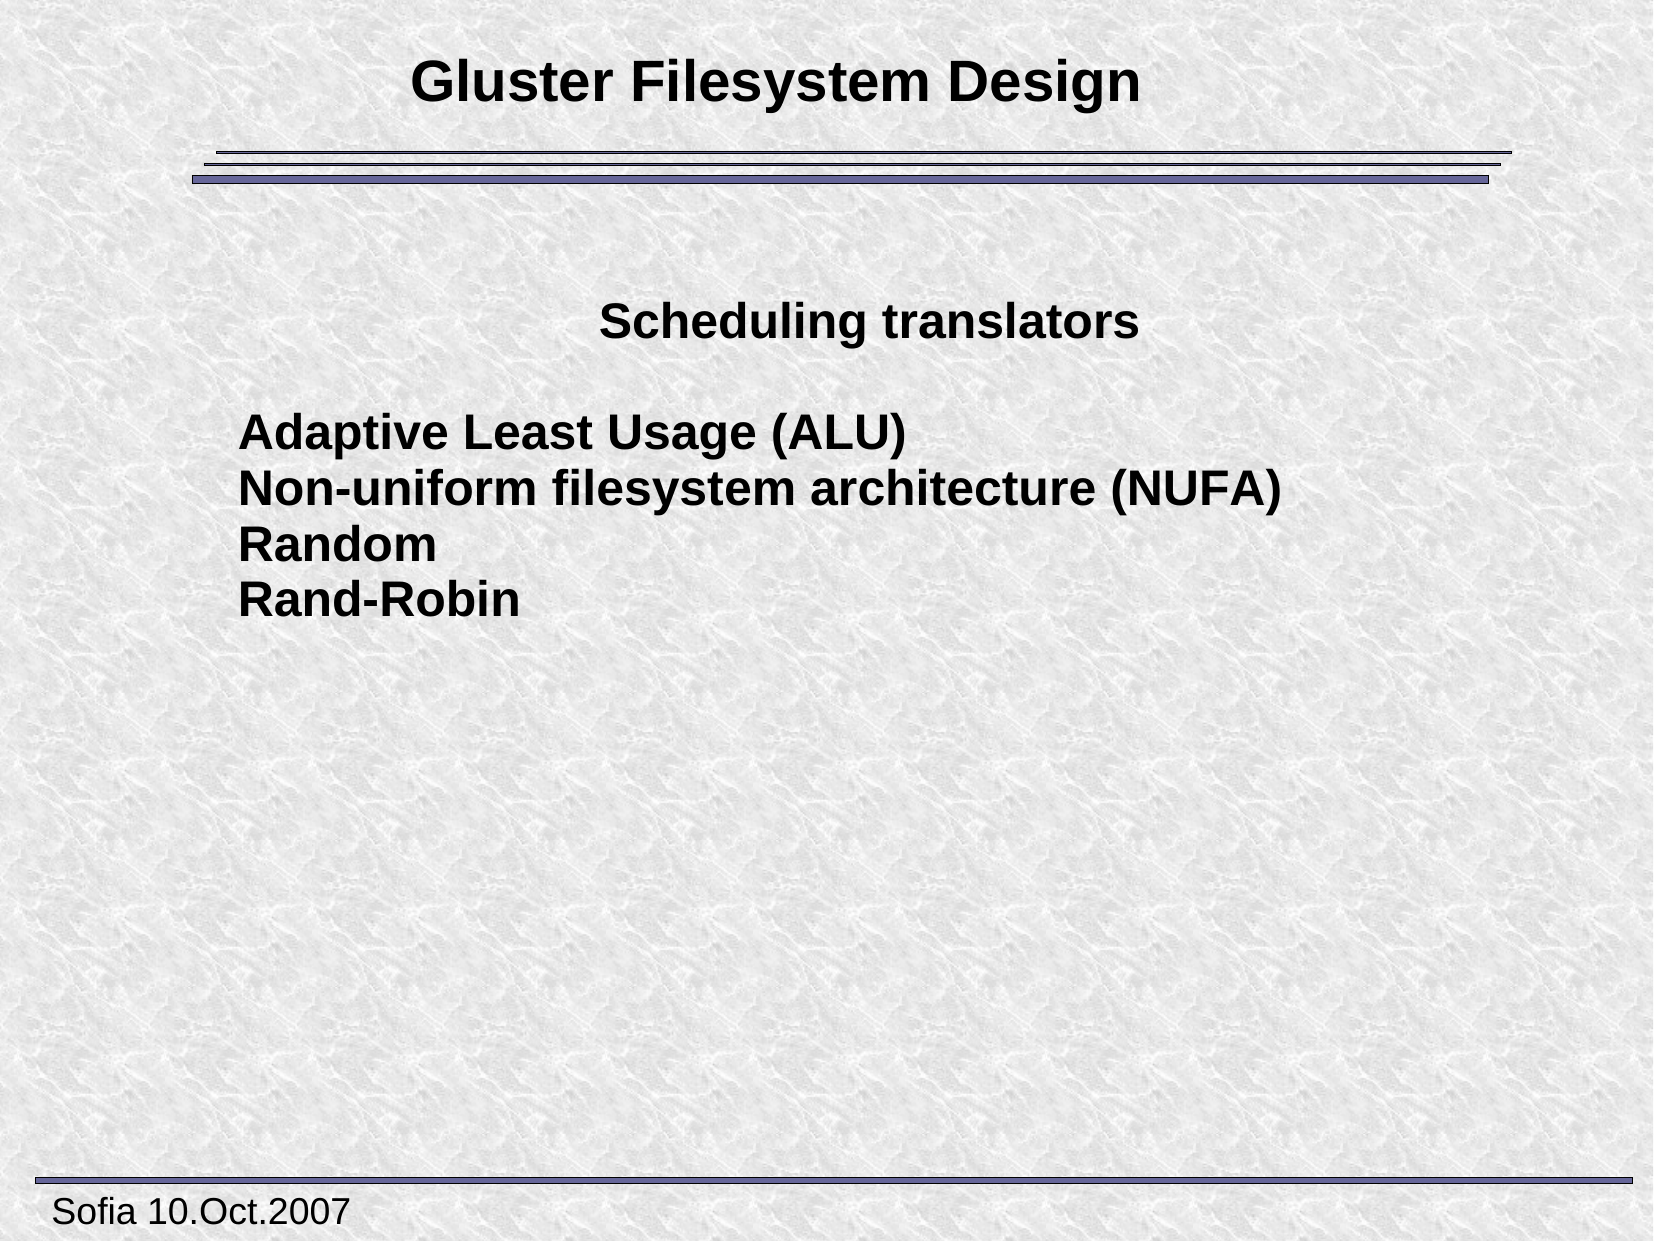

Gluster Filesystem Design
					Scheduling translators
 Adaptive Least Usage (ALU)
 Non-uniform filesystem architecture (NUFA)
 Random
 Rand-Robin
Sofia 10.Oct.2007